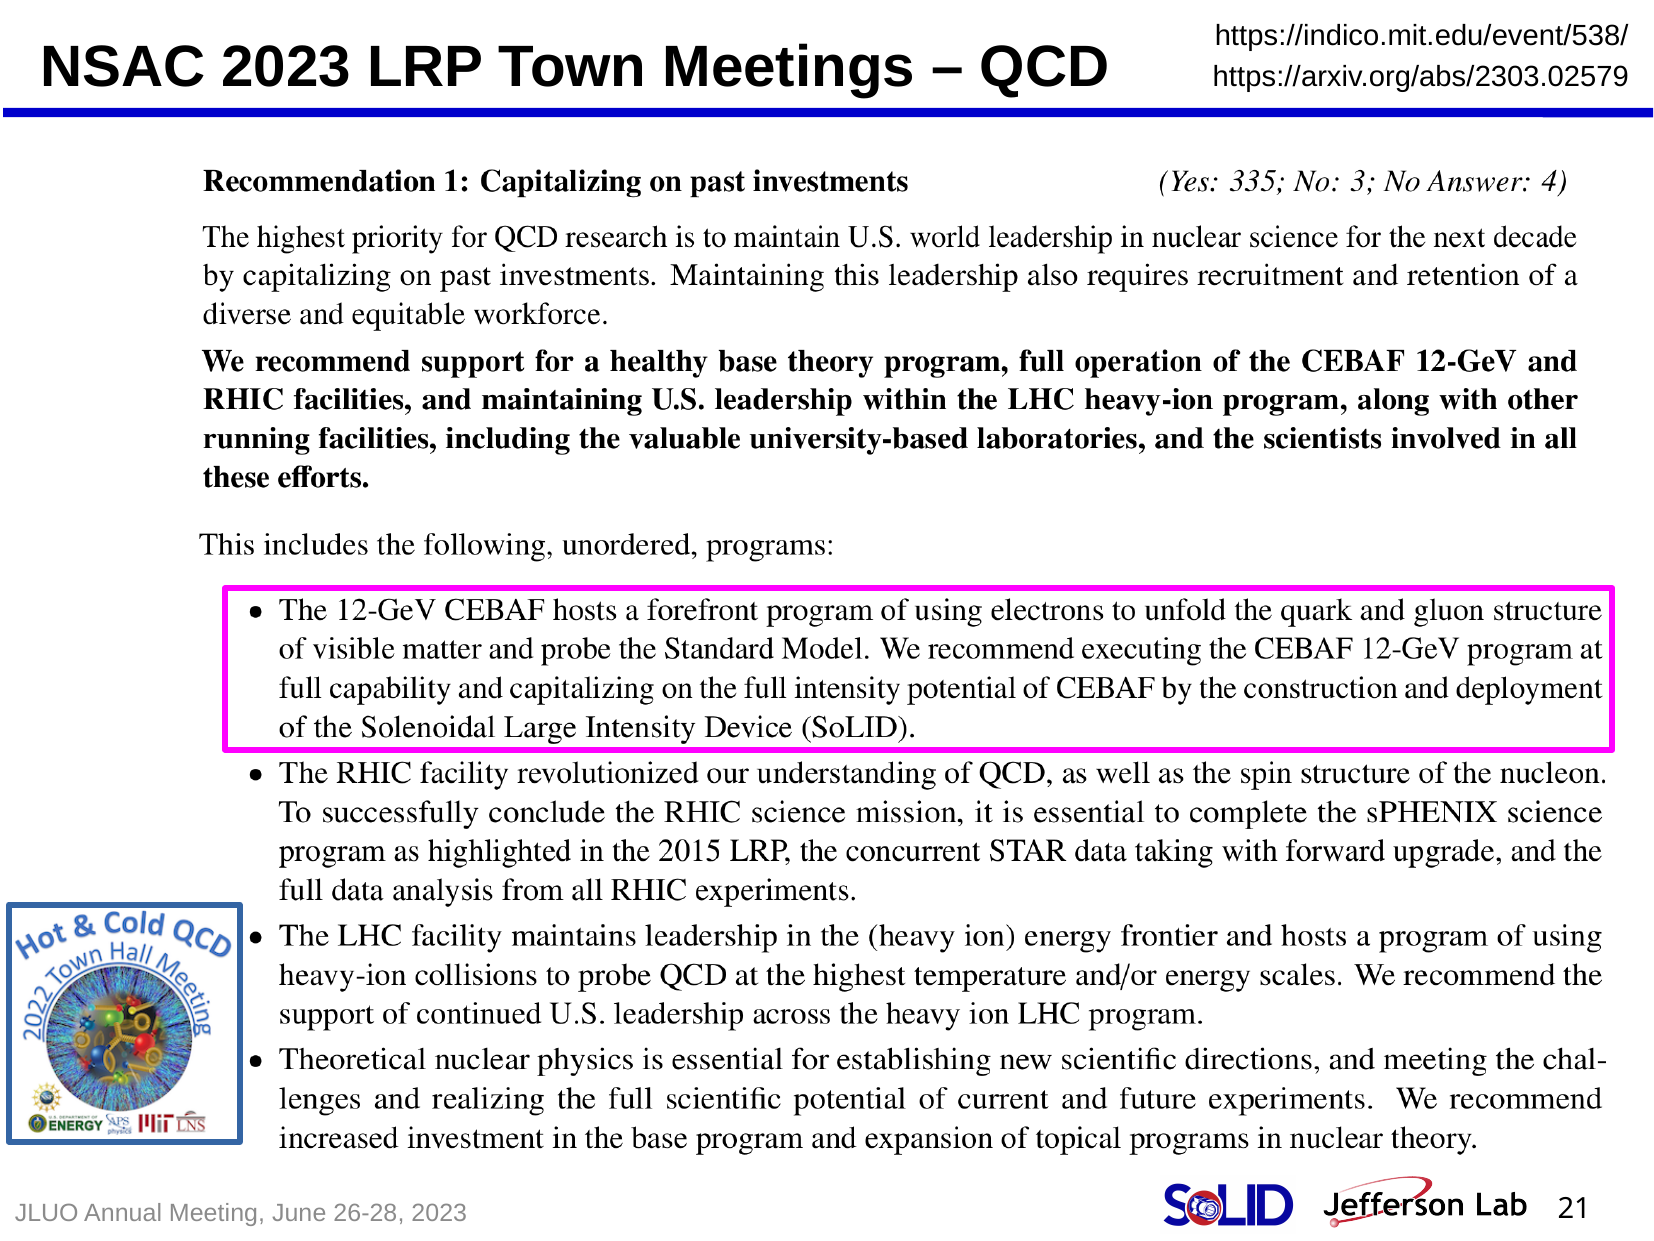

https://indico.mit.edu/event/538/
NSAC 2023 LRP Town Meetings – QCD
https://arxiv.org/abs/2303.02579